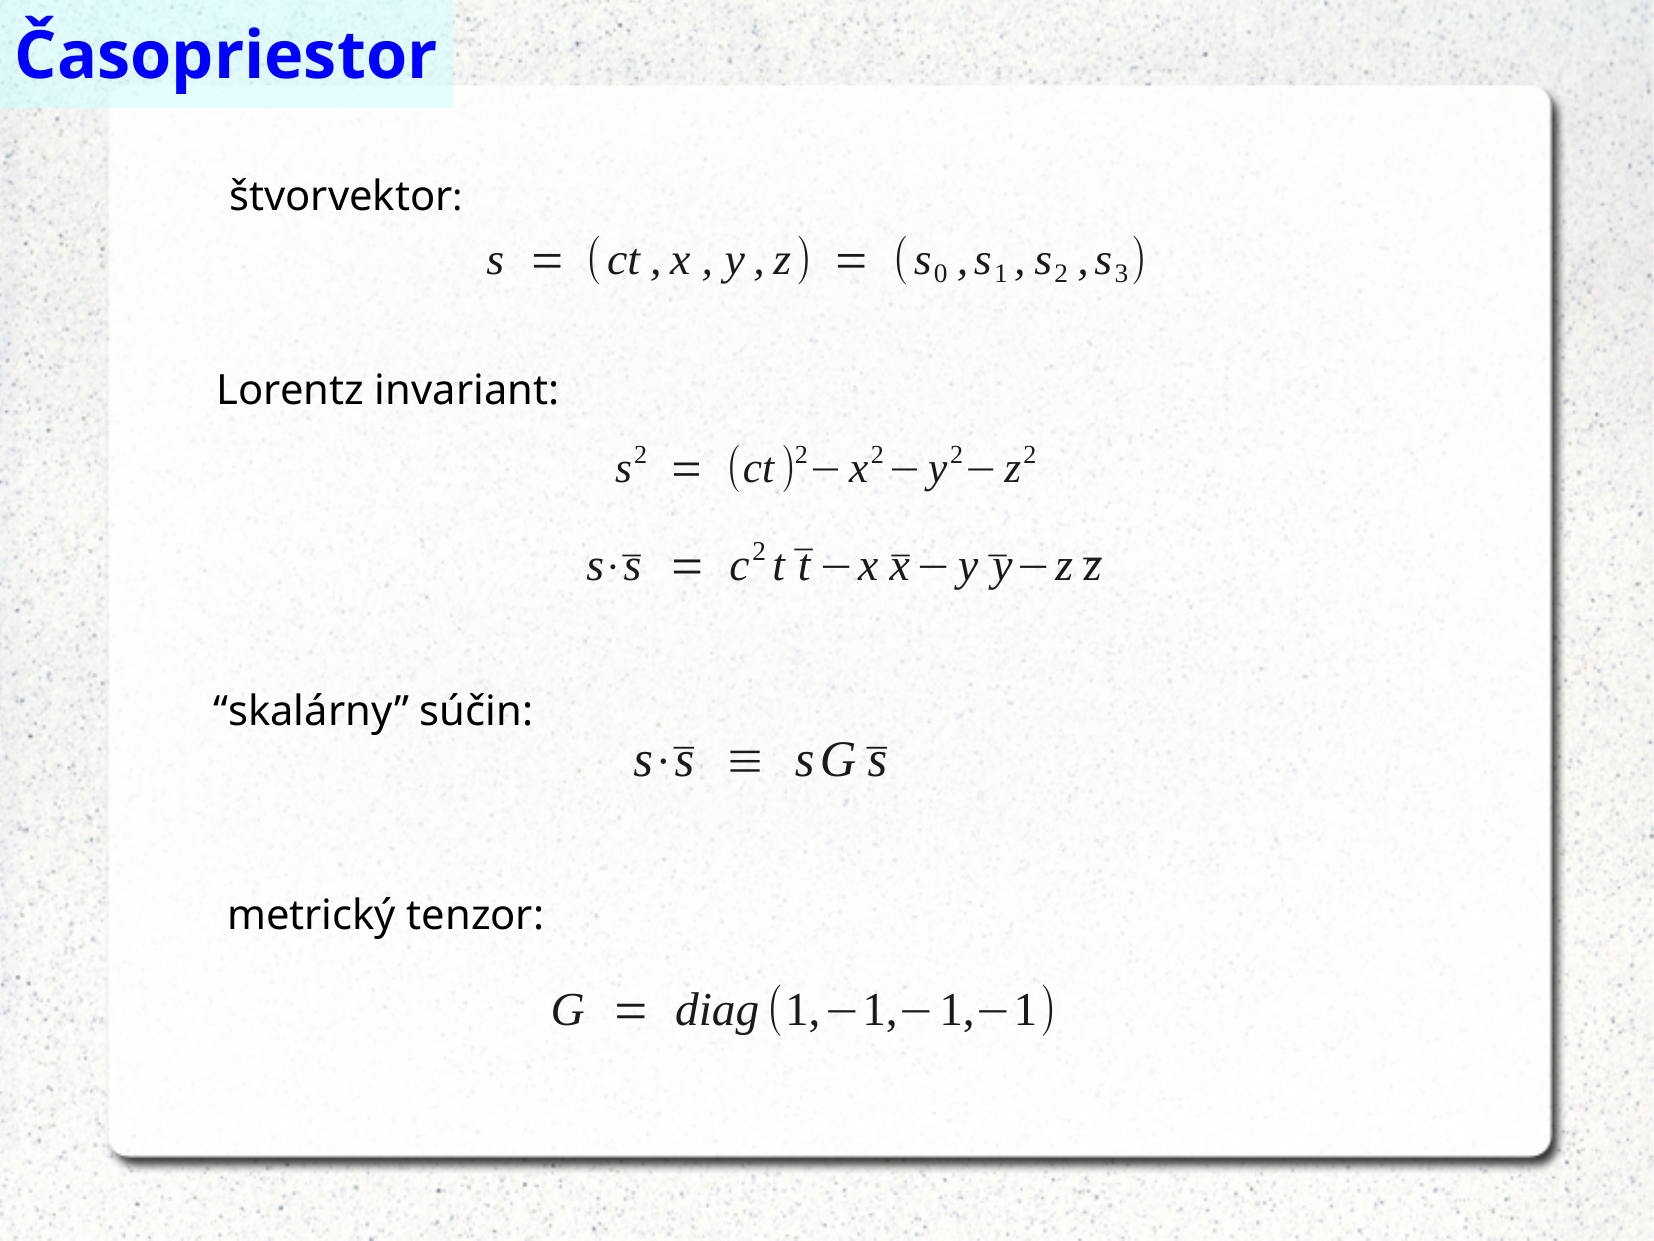

Časopriestor
štvorvektor:
Lorentz invariant:
“skalárny” súčin:
metrický tenzor: